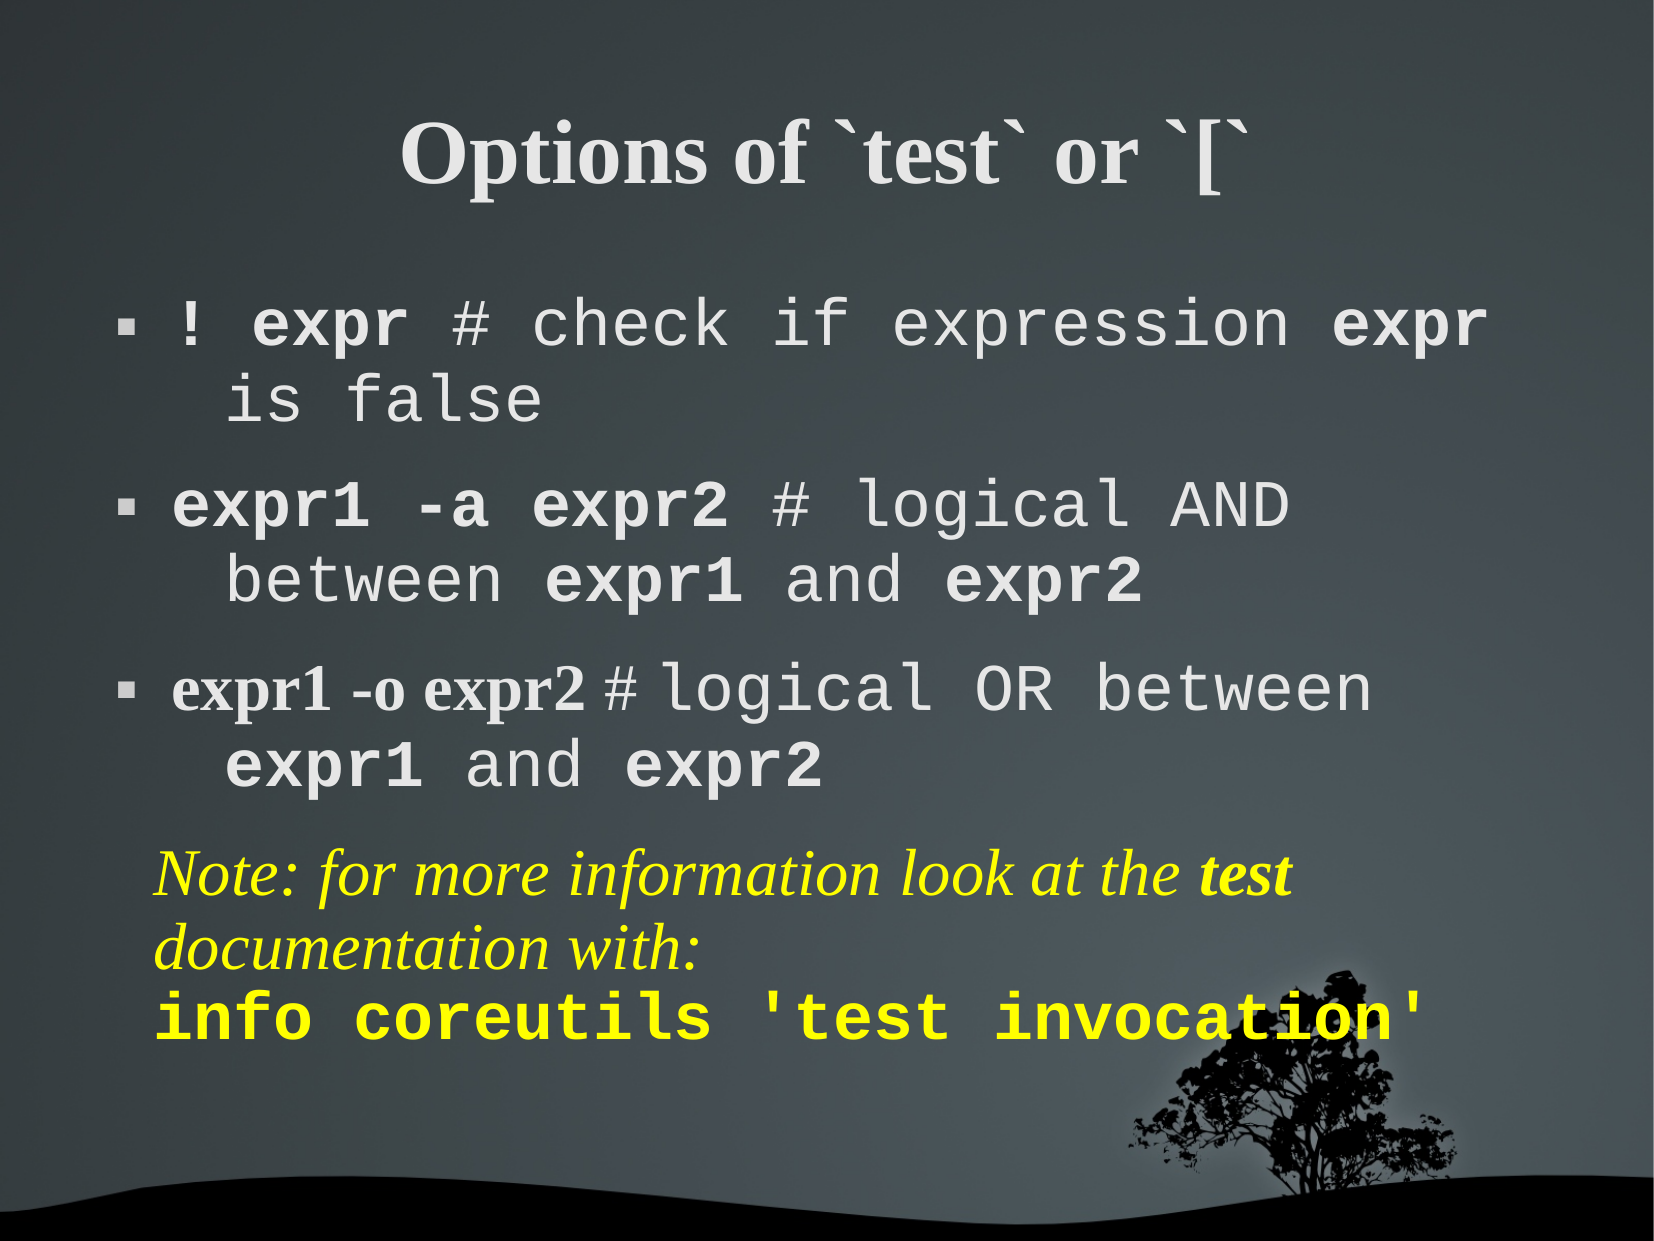

# Options of `test` or `[`
! expr # check if expression expr is false
expr1 -a expr2 # logical AND between expr1 and expr2
expr1 -o expr2 # logical OR between expr1 and expr2
Note: for more information look at the test documentation with:
info coreutils 'test invocation'